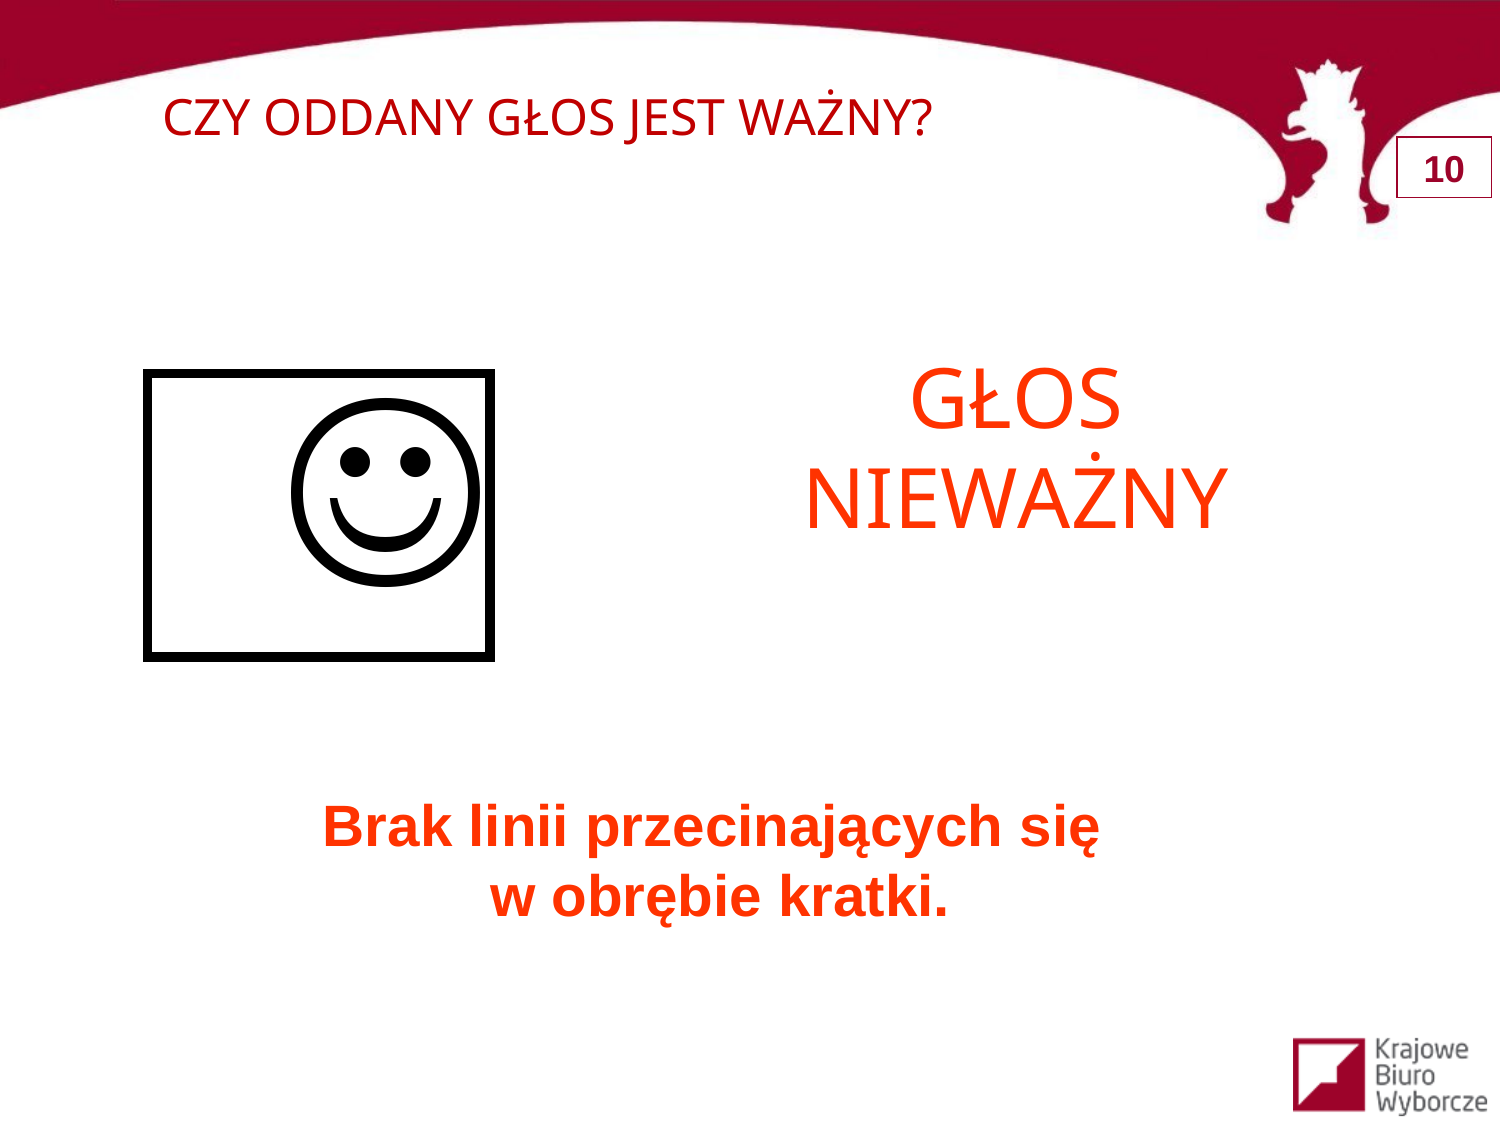

CZY ODDANY GŁOS JEST WAŻNY?

GŁOS NIEWAŻNY
Brak linii przecinających się
w obrębie kratki.